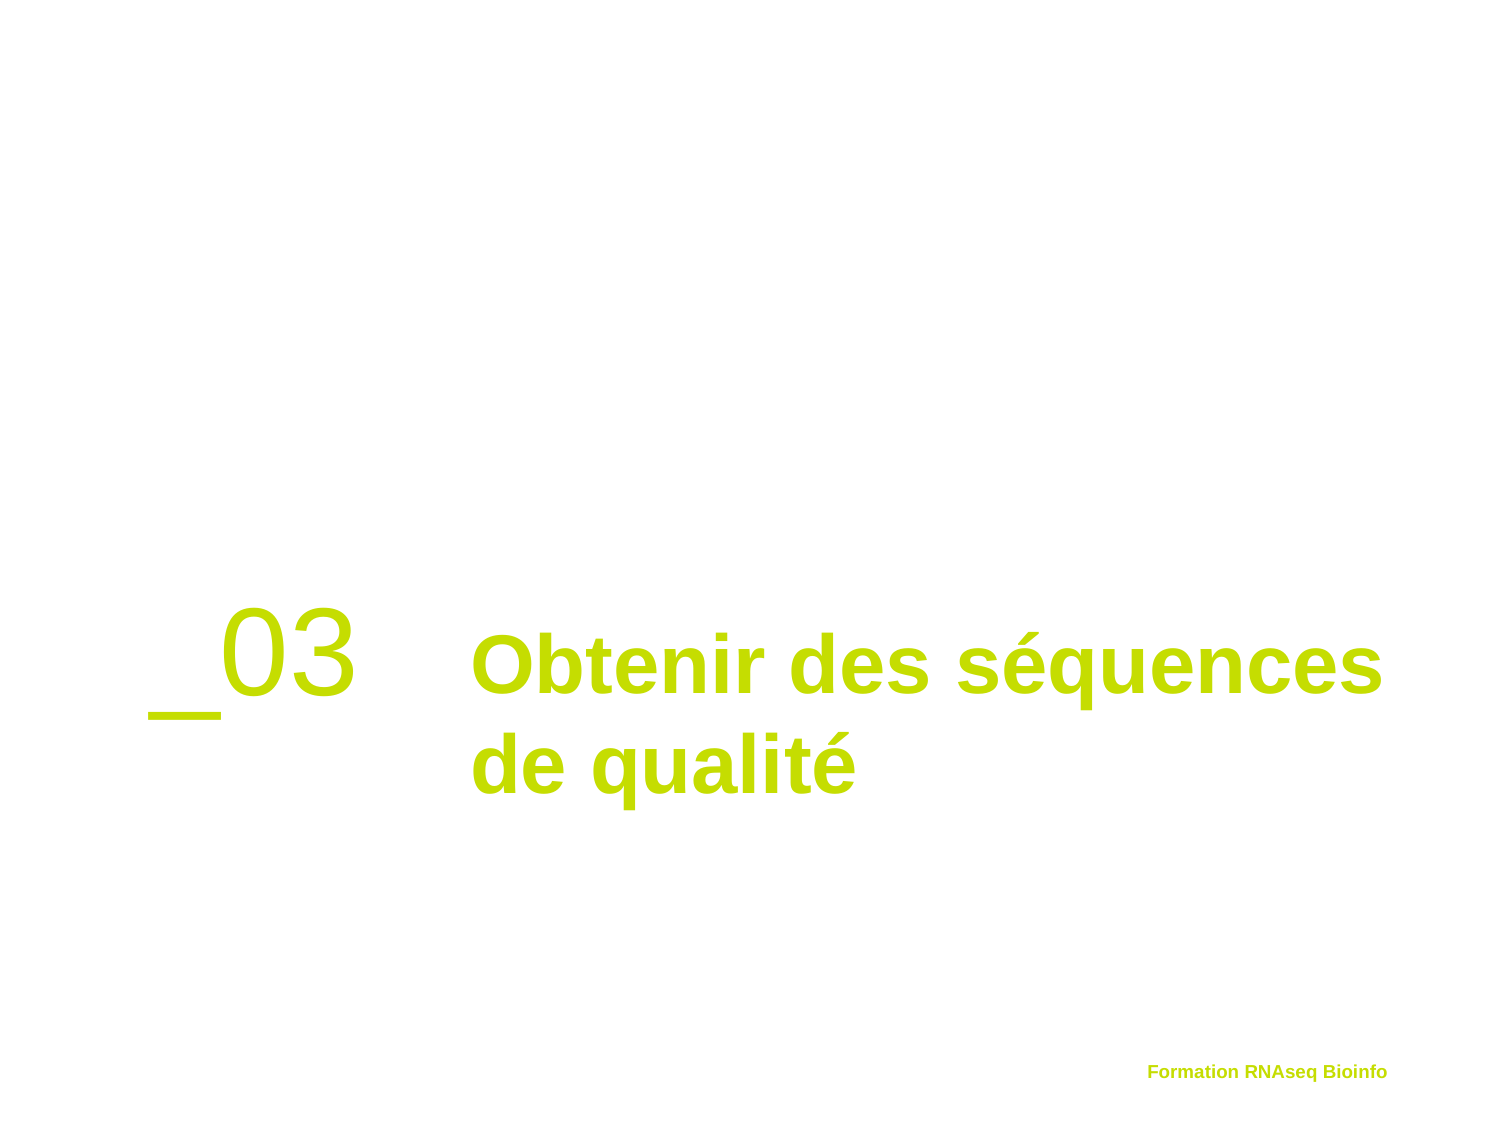

_03
Obtenir des séquences
de qualité
DONNÉES BRUTES